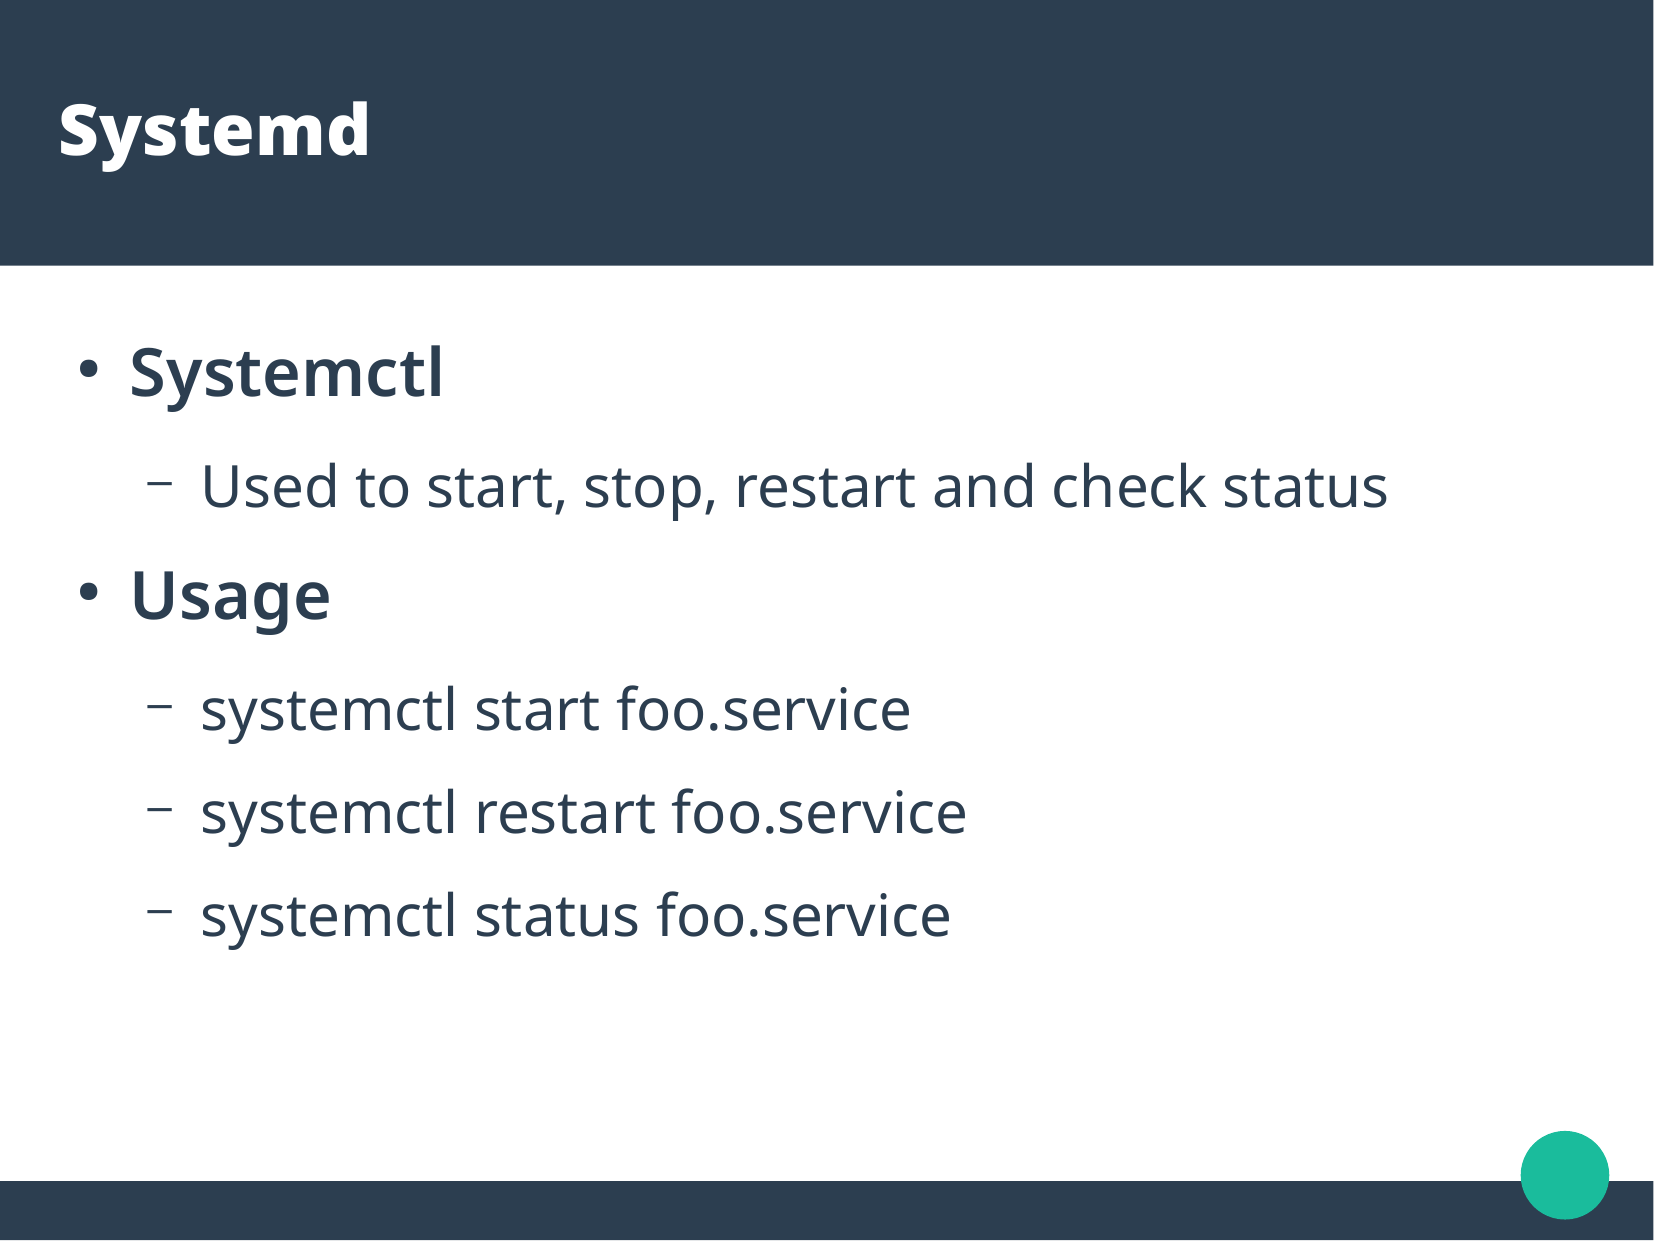

# Systemd
Systemctl
Used to start, stop, restart and check status
Usage
systemctl start foo.service
systemctl restart foo.service
systemctl status foo.service